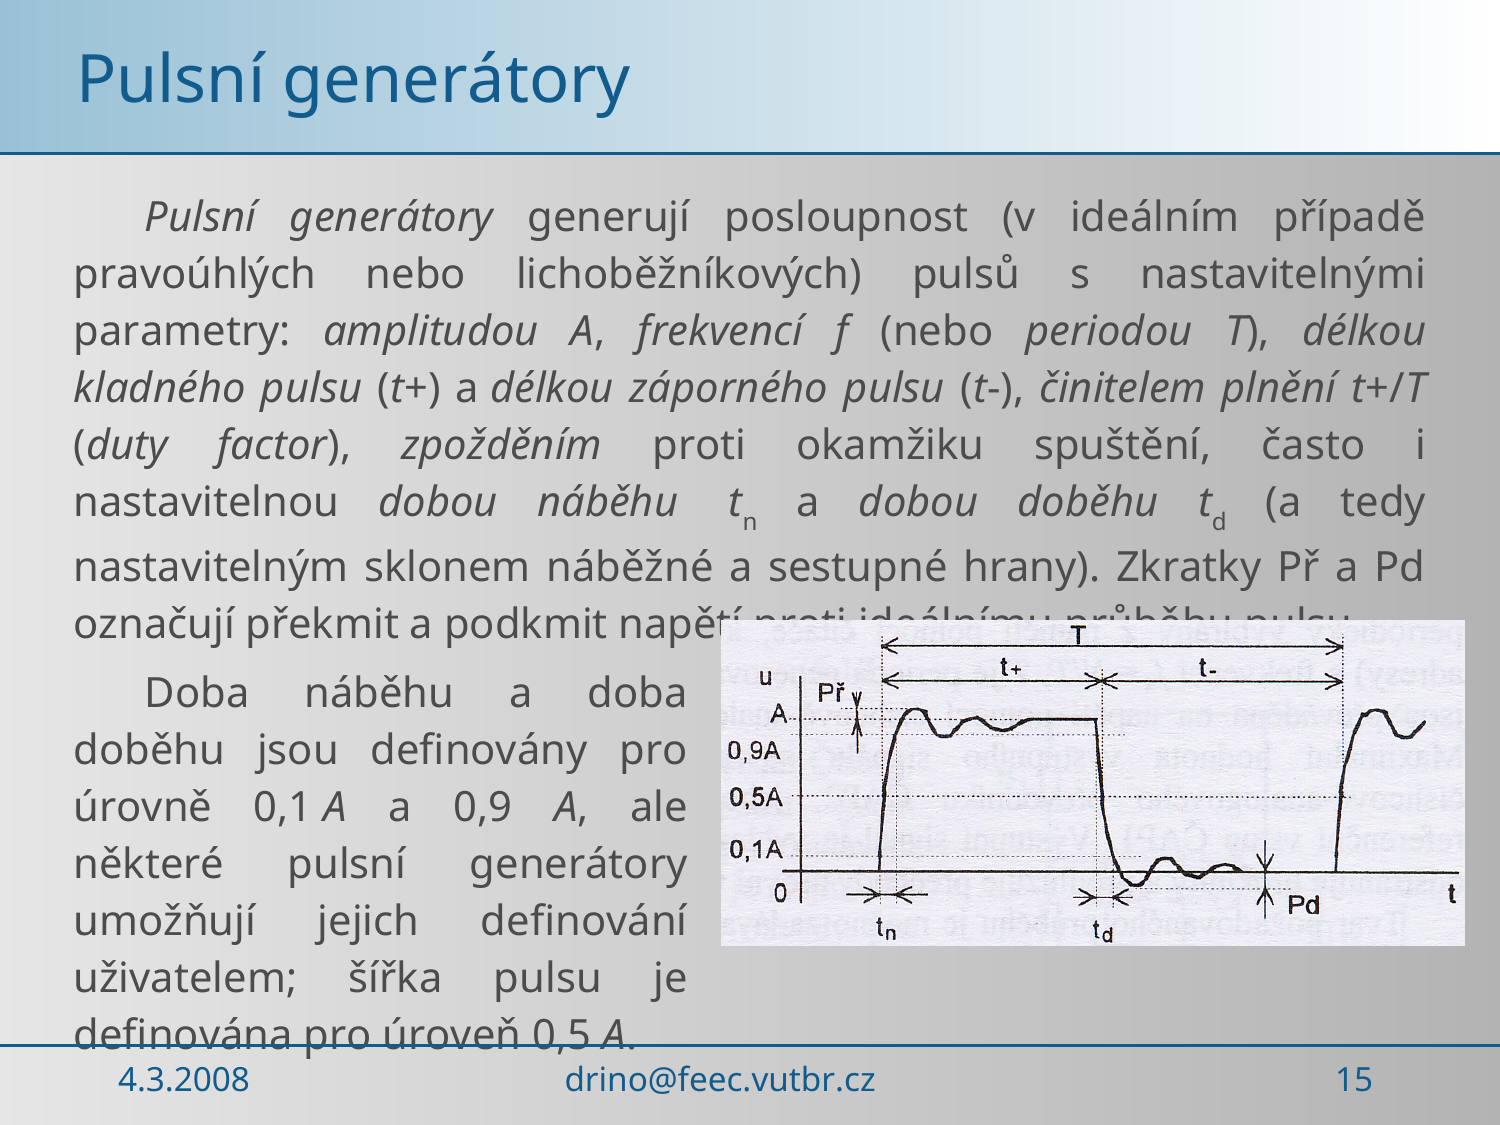

# Pulsní generátory
Pulsní generátory generují posloupnost (v ideálním případě pravoúhlých nebo lichoběžníkových) pulsů s nastavitelnými parametry: amplitudou A, frekvencí f (nebo periodou T), délkou kladného pulsu (t+) a délkou záporného pulsu (t-), činitelem plnění t+/T (duty factor), zpožděním proti okamžiku spuštění, často i nastavitelnou dobou náběhu  tn a dobou doběhu td (a tedy nastavitelným sklonem náběžné a sestupné hrany). Zkratky Př a Pd označují překmit a podkmit napětí proti ideálnímu průběhu pulsu.
Doba náběhu a doba doběhu jsou definovány pro úrovně 0,1 A a 0,9 A, ale některé pulsní generátory umožňují jejich definování uživatelem; šířka pulsu je definována pro úroveň 0,5 A.
4.3.2008
drino@feec.vutbr.cz